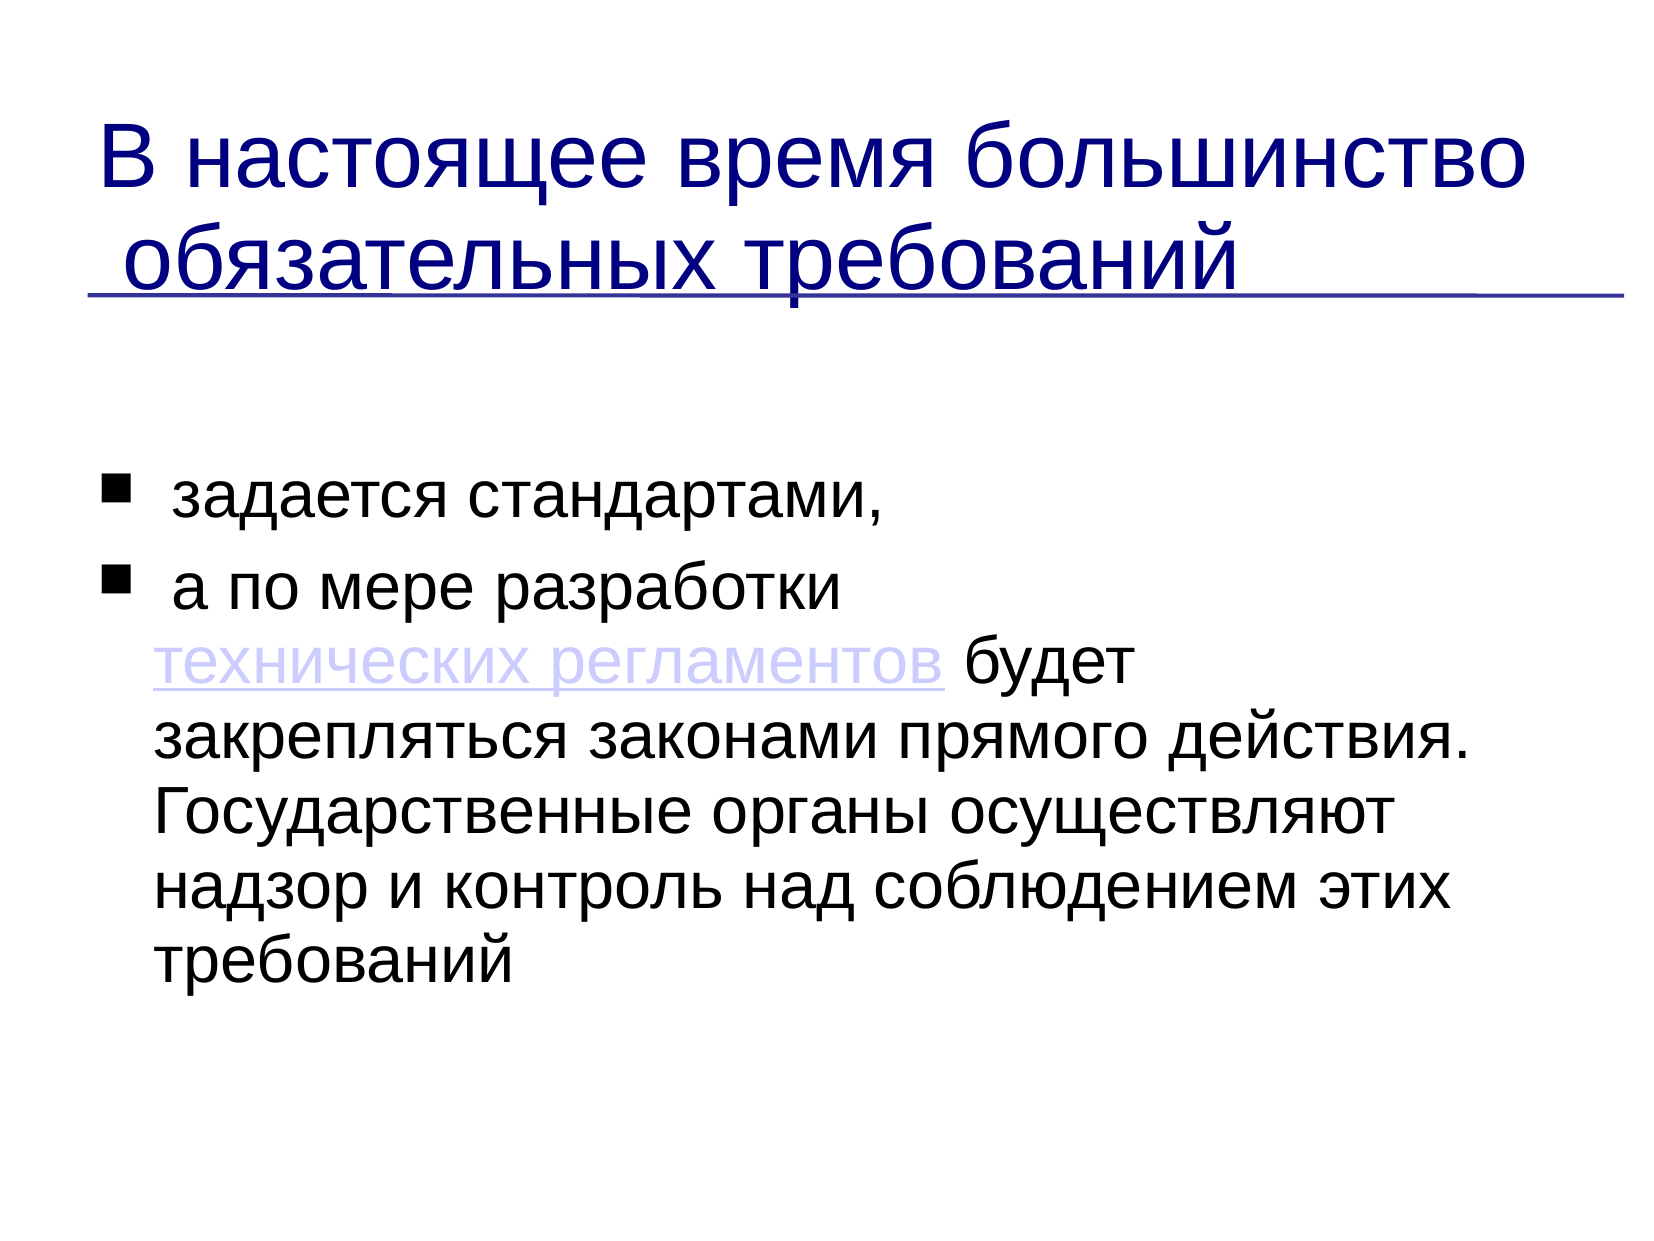

# В настоящее время большинство обязательных требований
 задается стандартами,
 а по мере разработки технических регламентов будет закрепляться законами прямого действия. Государственные органы осуществляют надзор и контроль над соблюдением этих требований